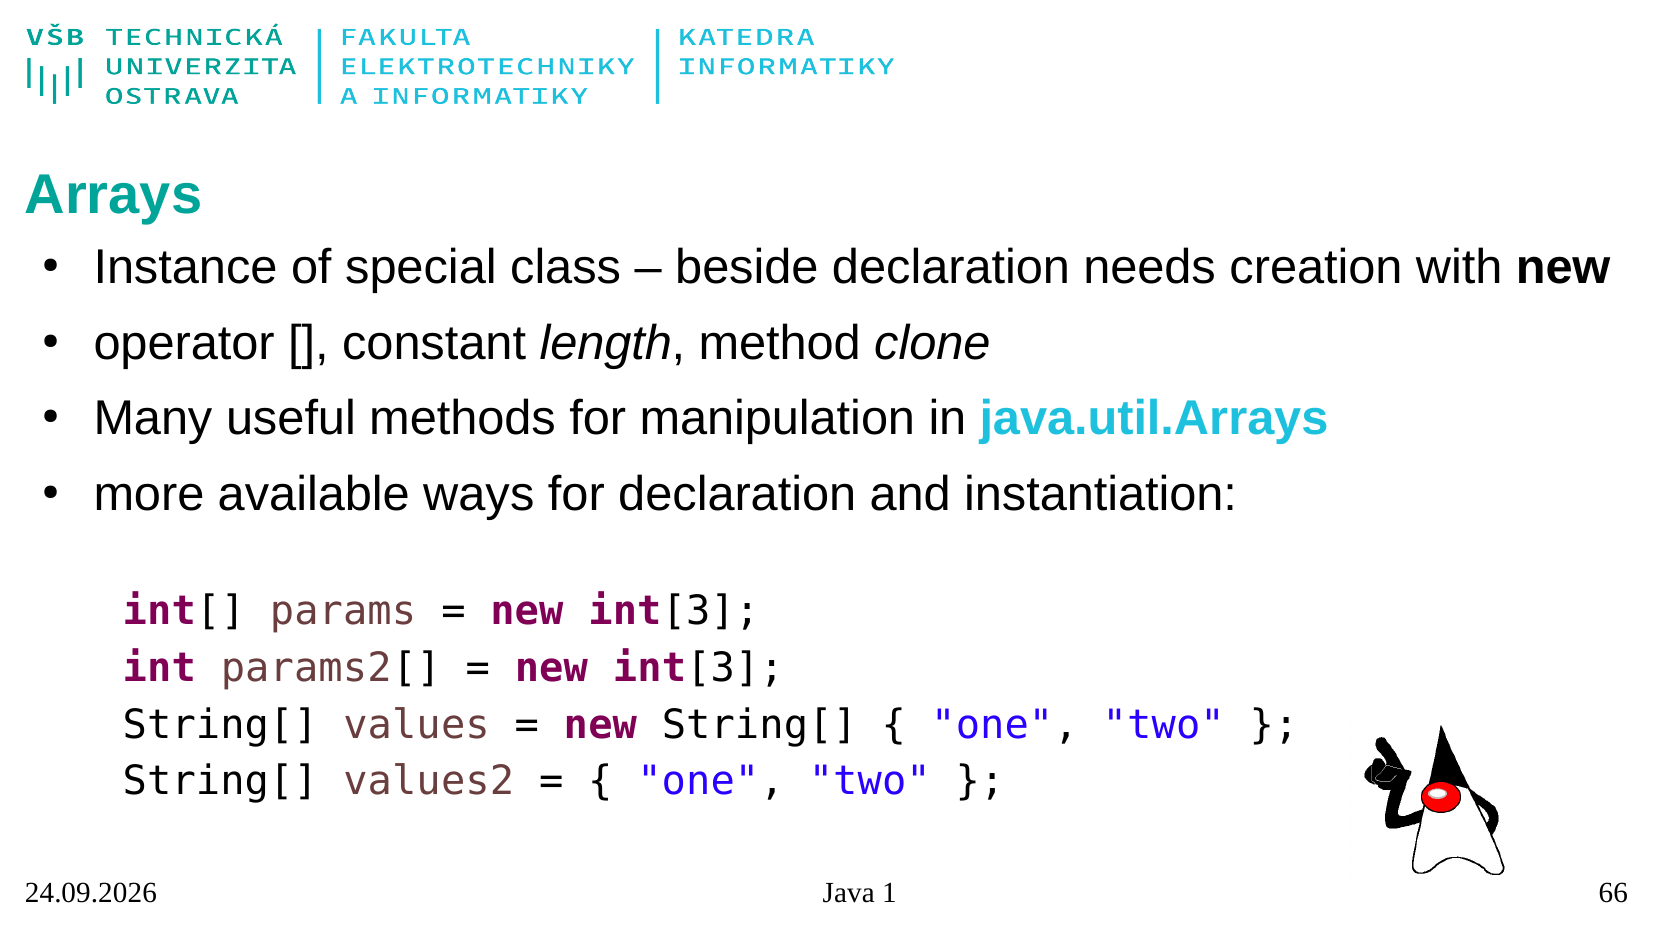

# Arrays
Instance of special class – beside declaration needs creation with new
operator [], constant length, method clone
Many useful methods for manipulation in java.util.Arrays
more available ways for declaration and instantiation:
 int[] params = new int[3];
 int params2[] = new int[3];
 String[] values = new String[] { "one", "two" };
 String[] values2 = { "one", "two" };
Java 1
66